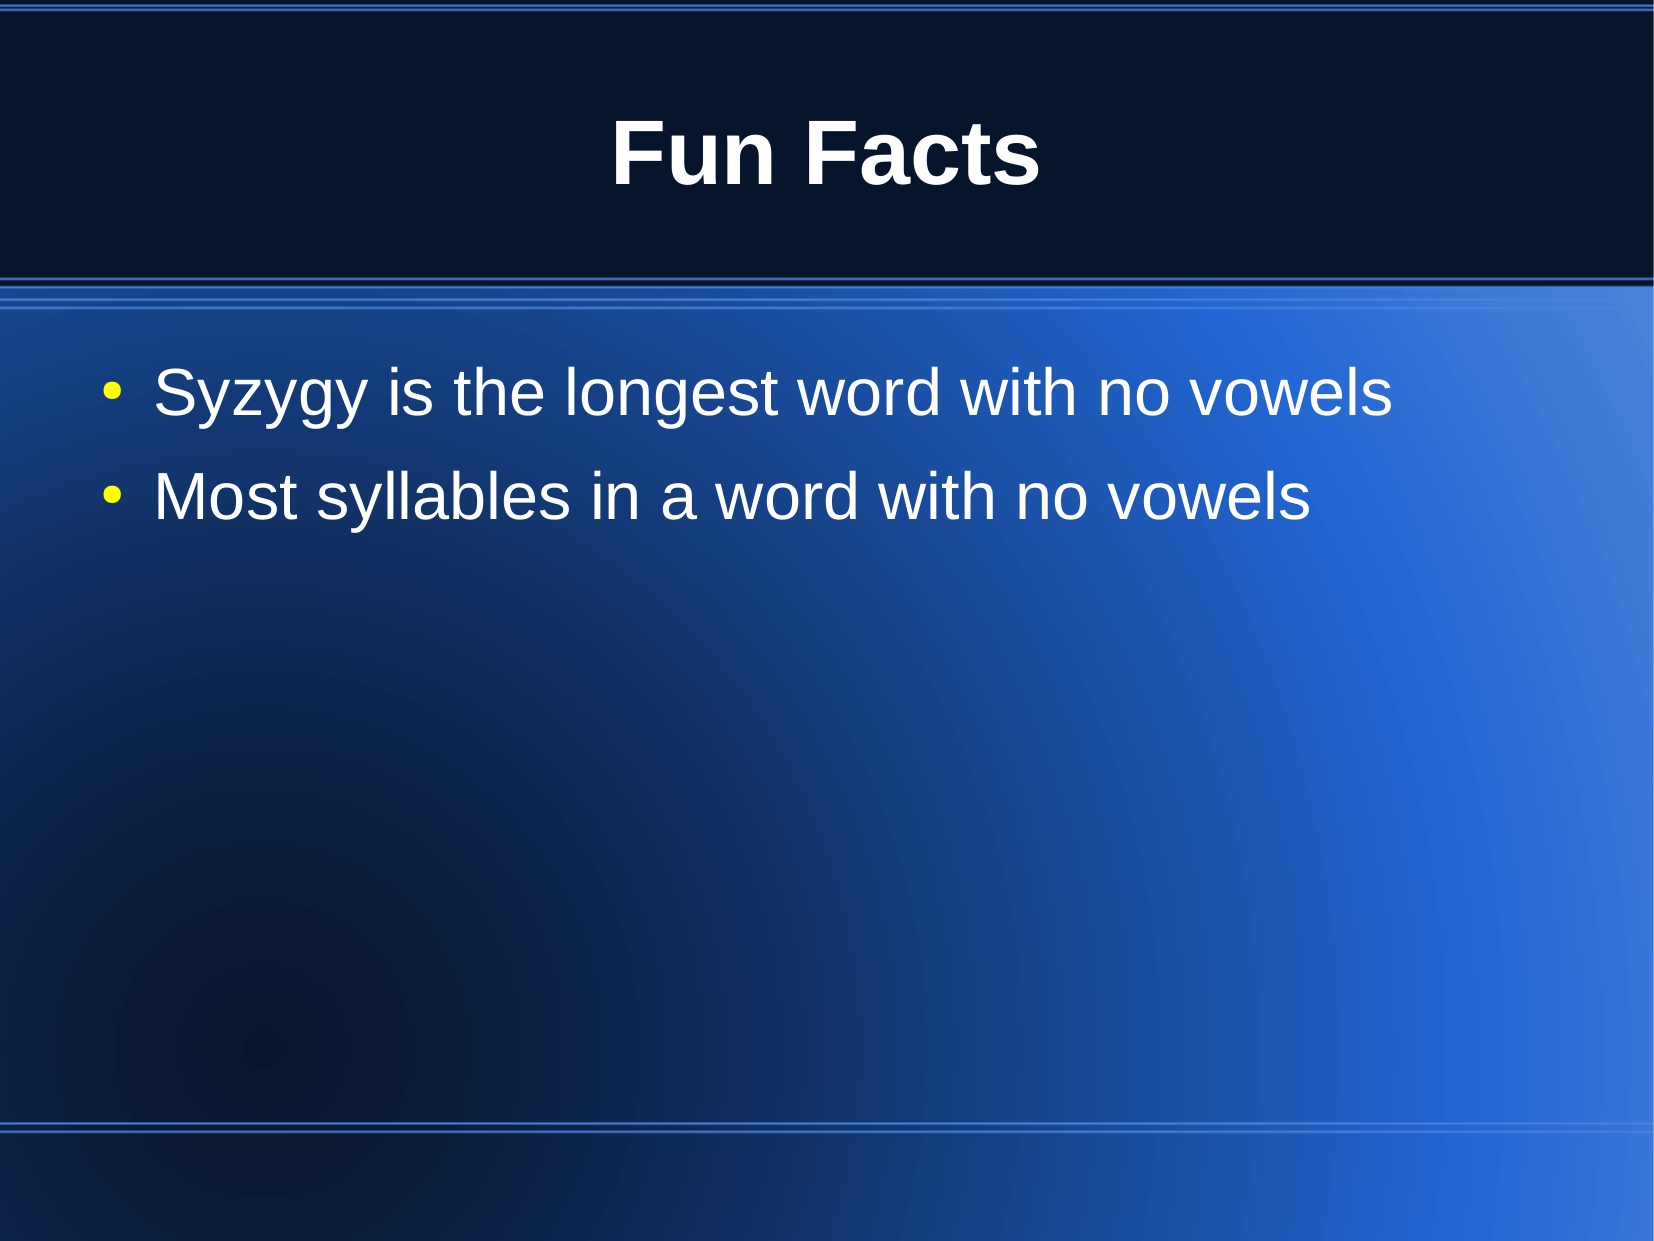

# Fun Facts
Syzygy is the longest word with no vowels
Most syllables in a word with no vowels